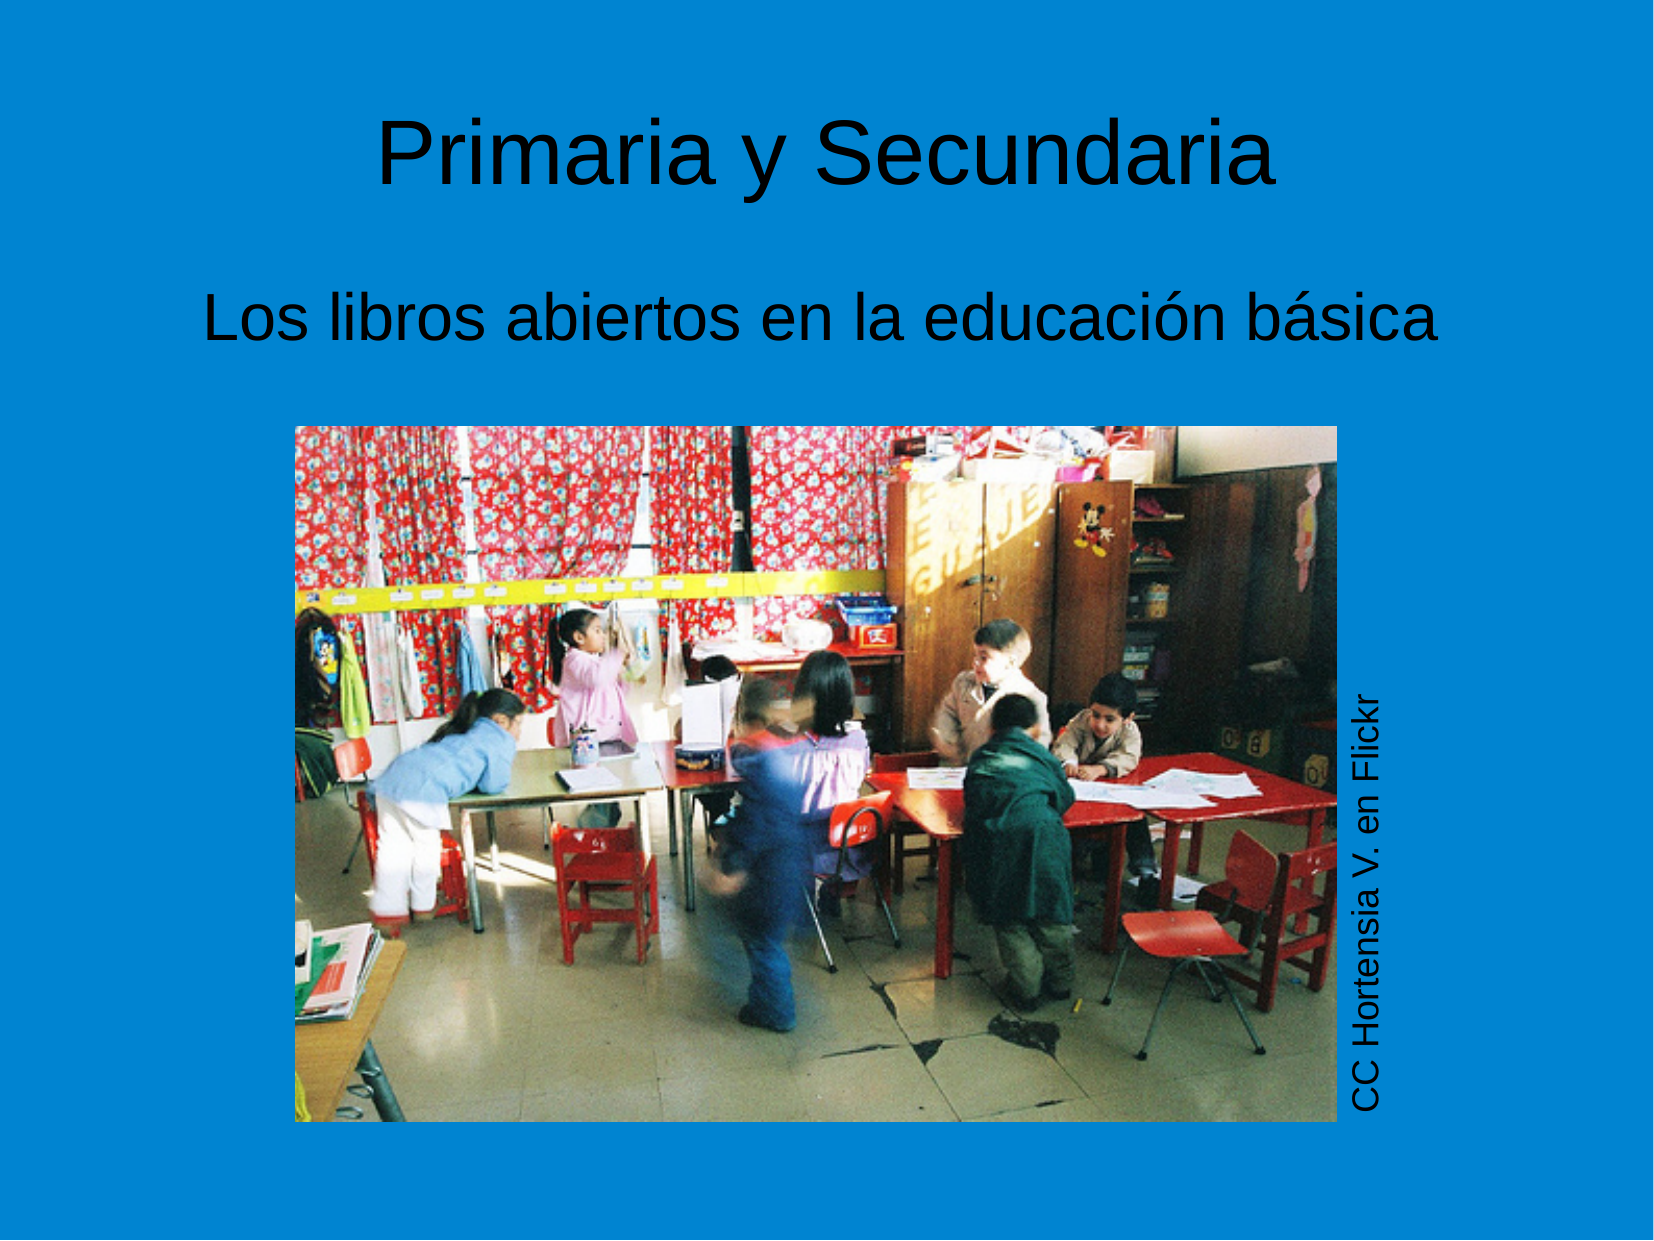

# Primaria y Secundaria
Los libros abiertos en la educación básica
CC Hortensia V. en Flickr